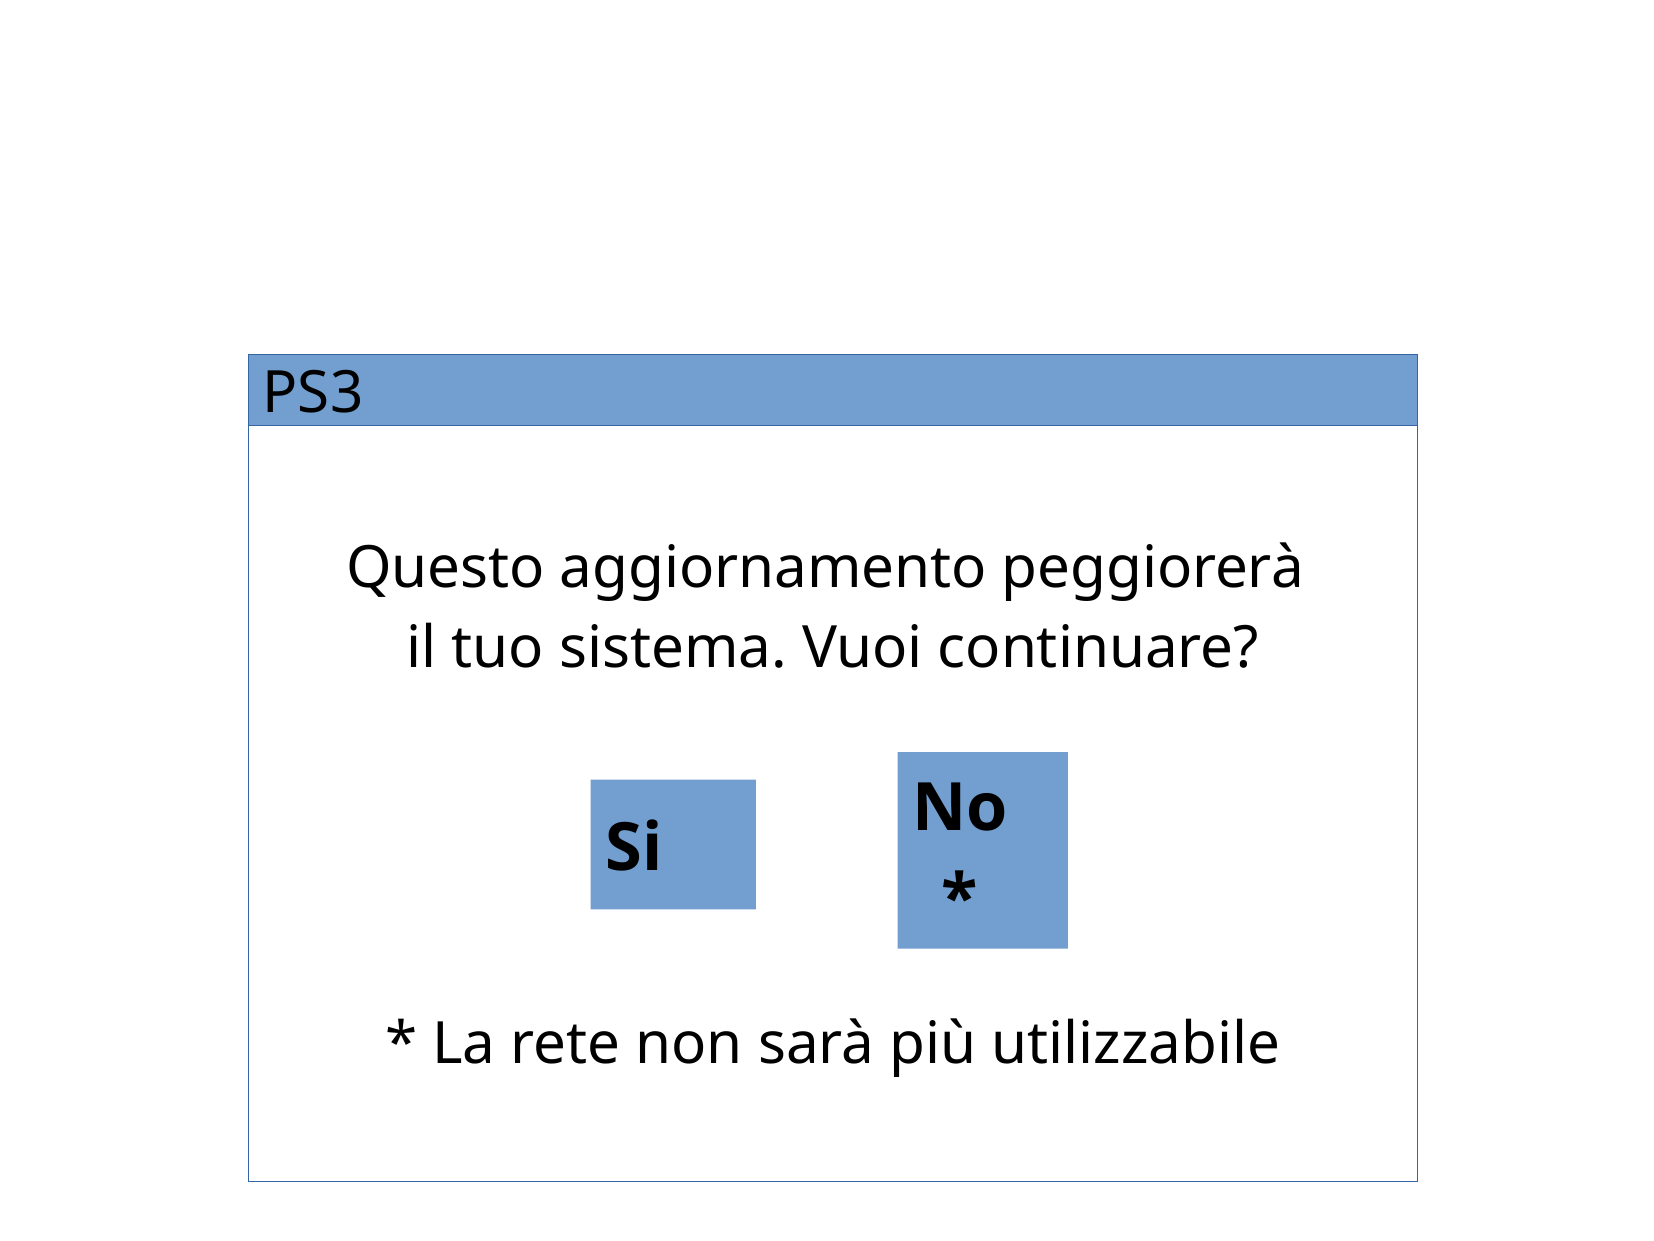

PS3
Questo aggiornamento peggiorerà
il tuo sistema. Vuoi continuare?
* La rete non sarà più utilizzabile
No *
Si